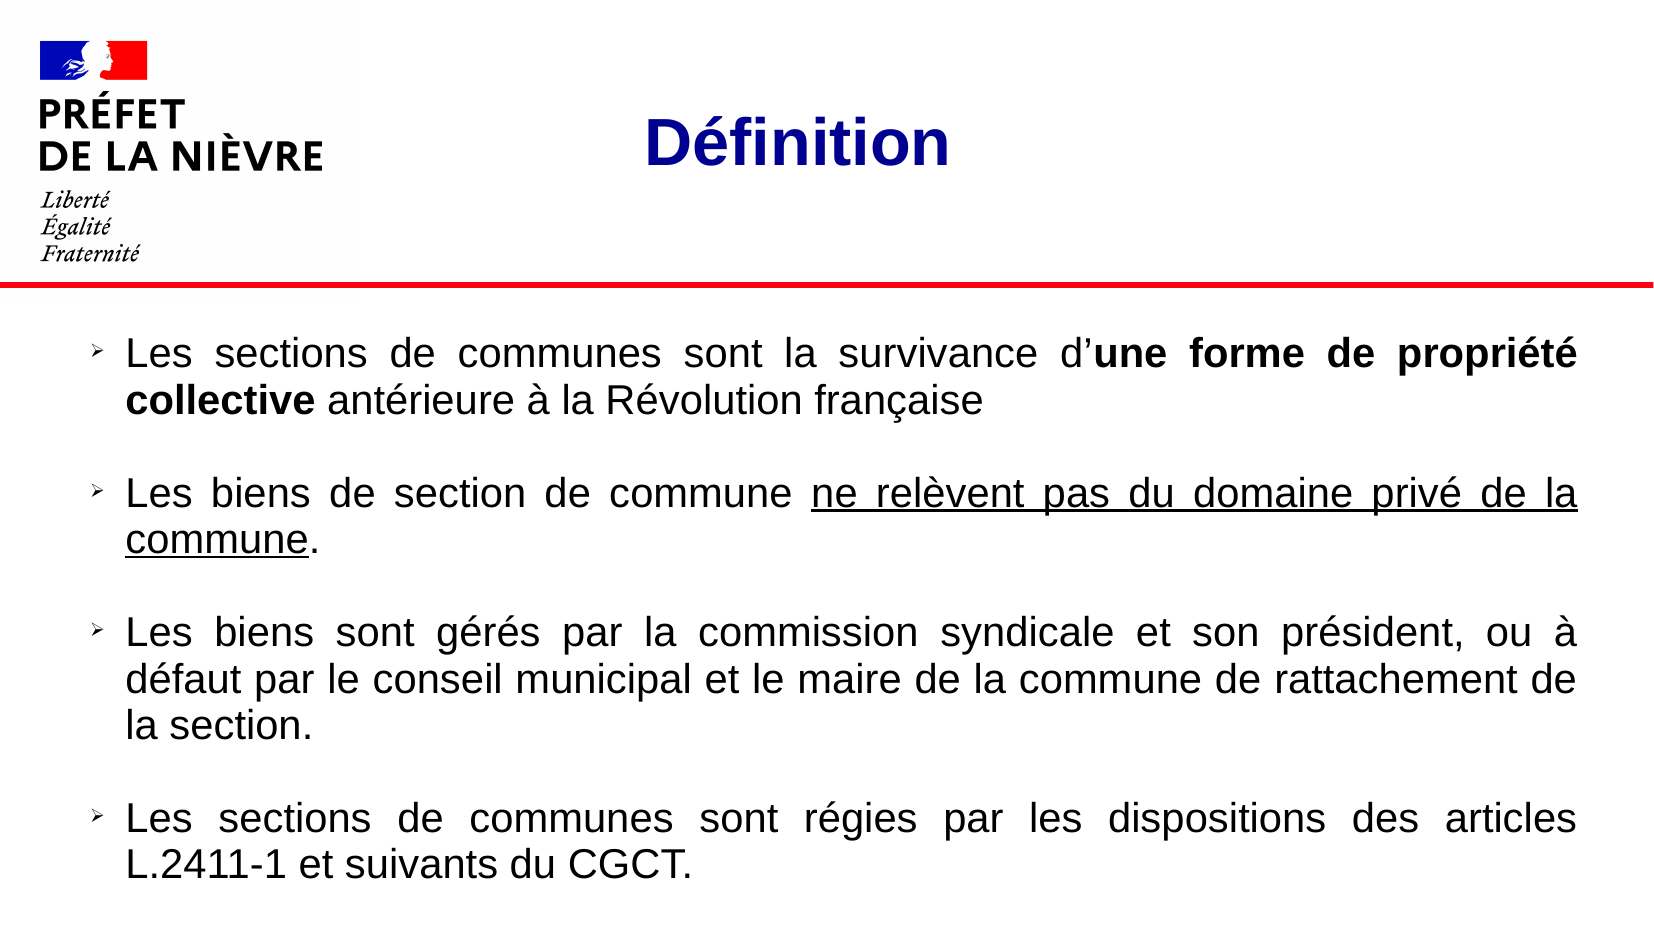

# Définition
Les sections de communes sont la survivance d’une forme de propriété collective antérieure à la Révolution française
Les biens de section de commune ne relèvent pas du domaine privé de la commune.
Les biens sont gérés par la commission syndicale et son président, ou à défaut par le conseil municipal et le maire de la commune de rattachement de la section.
Les sections de communes sont régies par les dispositions des articles L.2411-1 et suivants du CGCT.